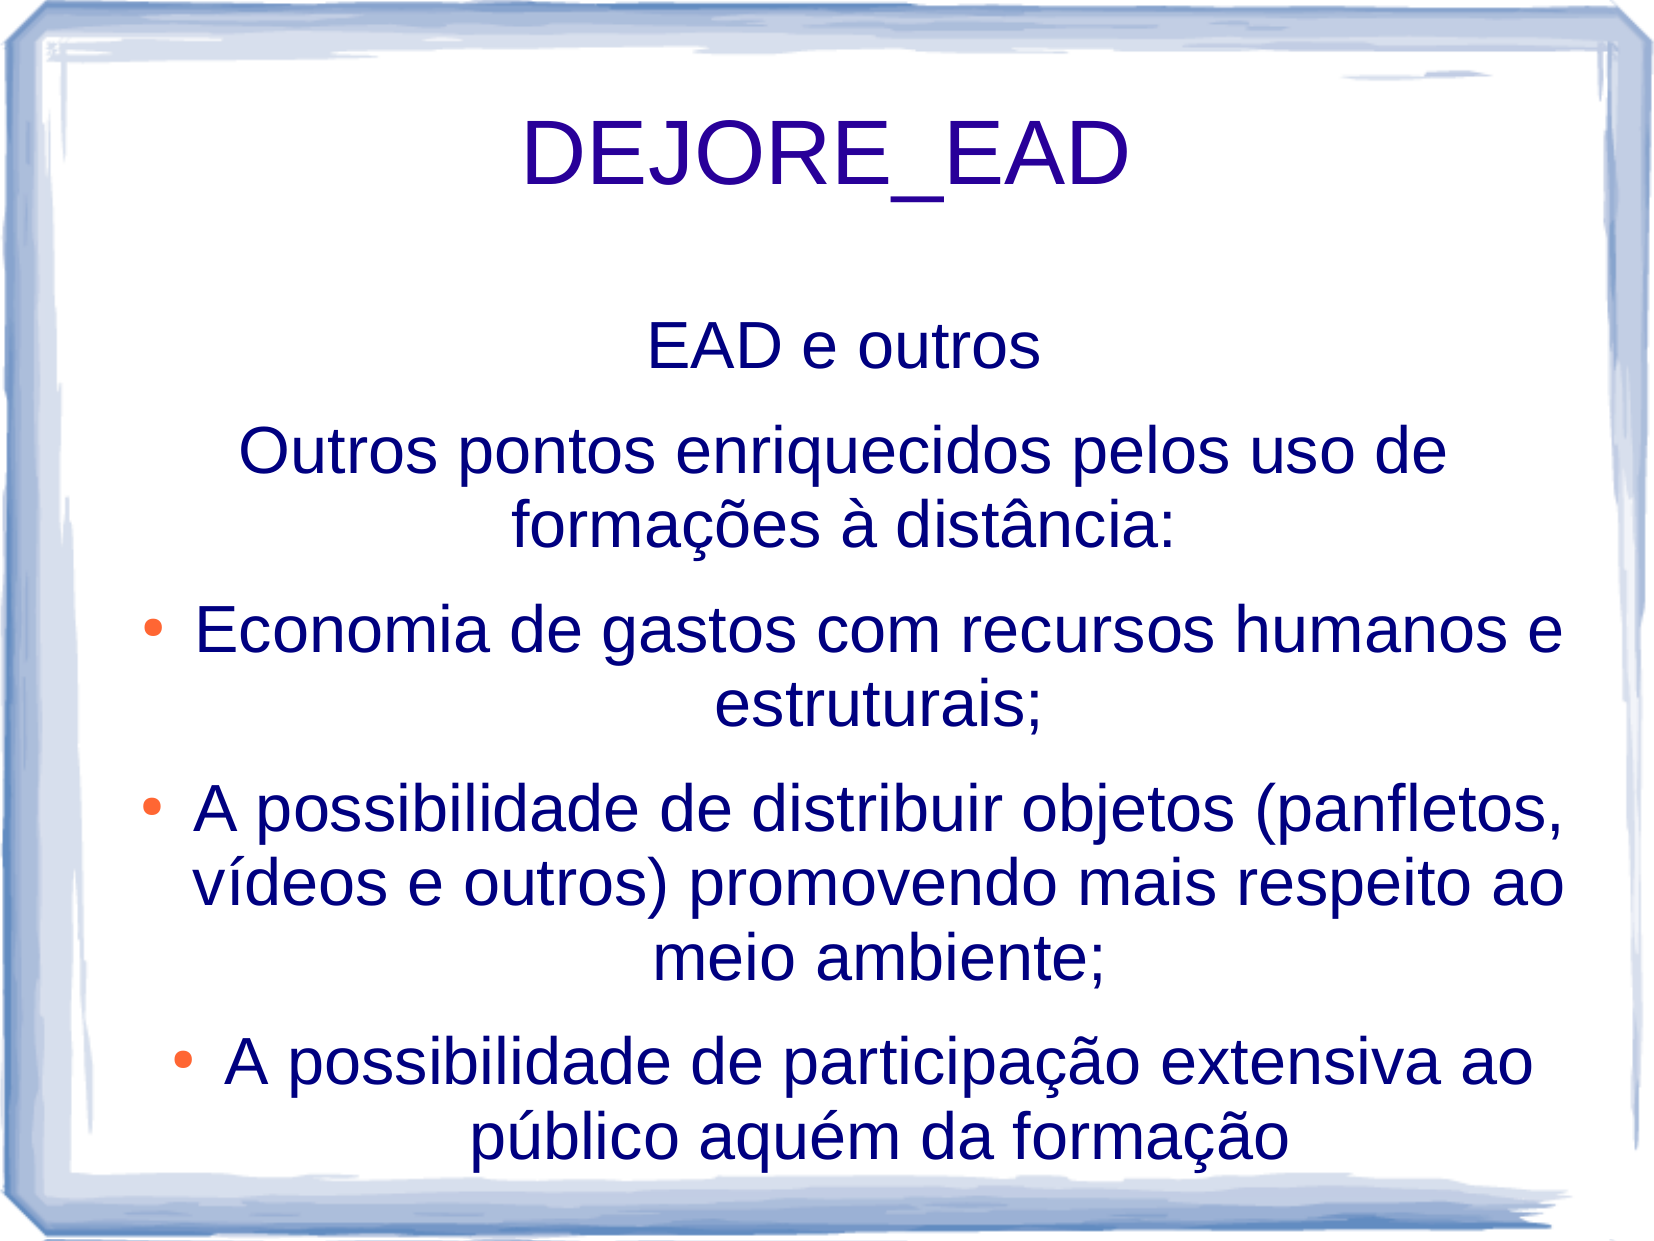

# DEJORE_EAD
EAD e outros
Outros pontos enriquecidos pelos uso de formações à distância:
Economia de gastos com recursos humanos e estruturais;
A possibilidade de distribuir objetos (panfletos, vídeos e outros) promovendo mais respeito ao meio ambiente;
A possibilidade de participação extensiva ao público aquém da formação